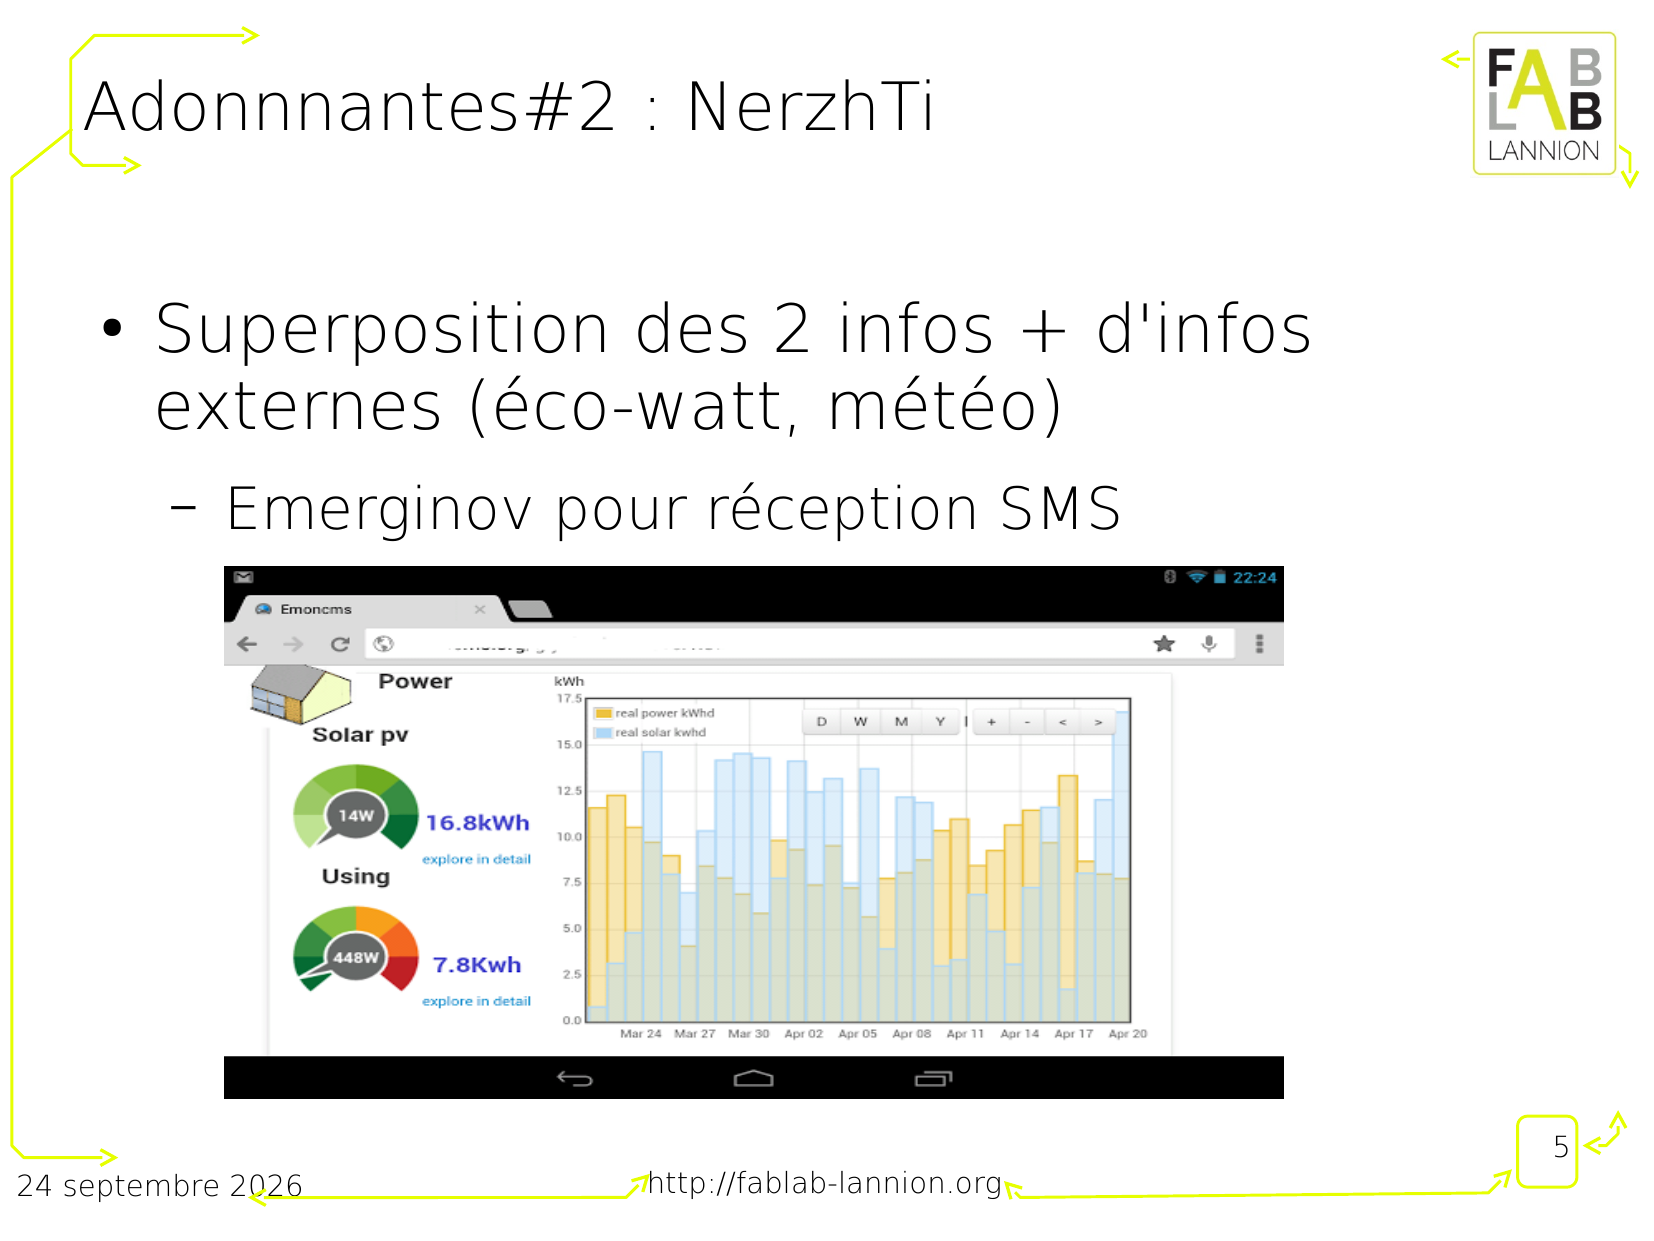

# Adonnnantes#2 : NerzhTi
Superposition des 2 infos + d'infos externes (éco-watt, météo)
Emerginov pour réception SMS
5